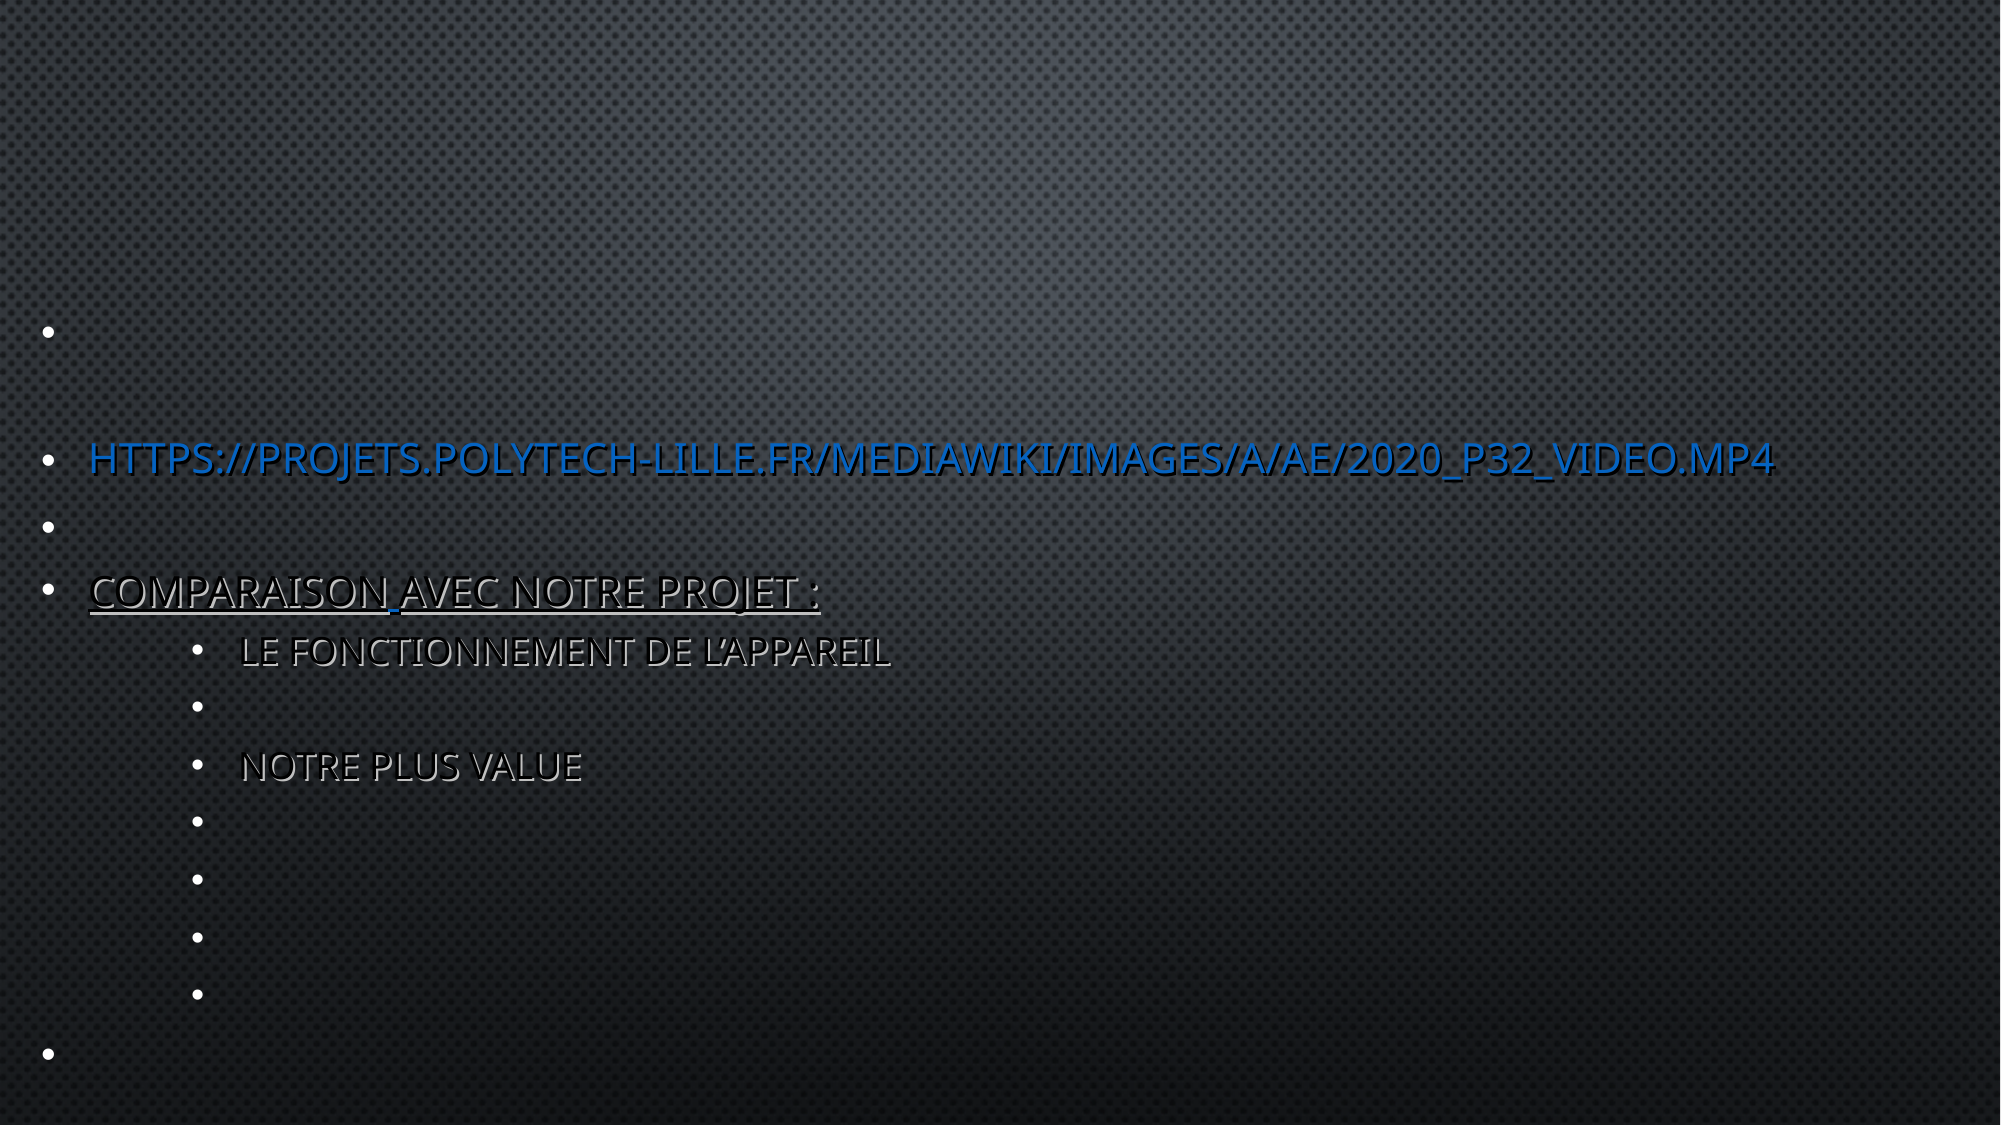

#
https://projets.polytech-lille.fr/mediawiki/images/a/ae/2020_P32_video.mp4
Comparaison avec notre projet :
Le fonctionnement de l’appareil
Notre plus value